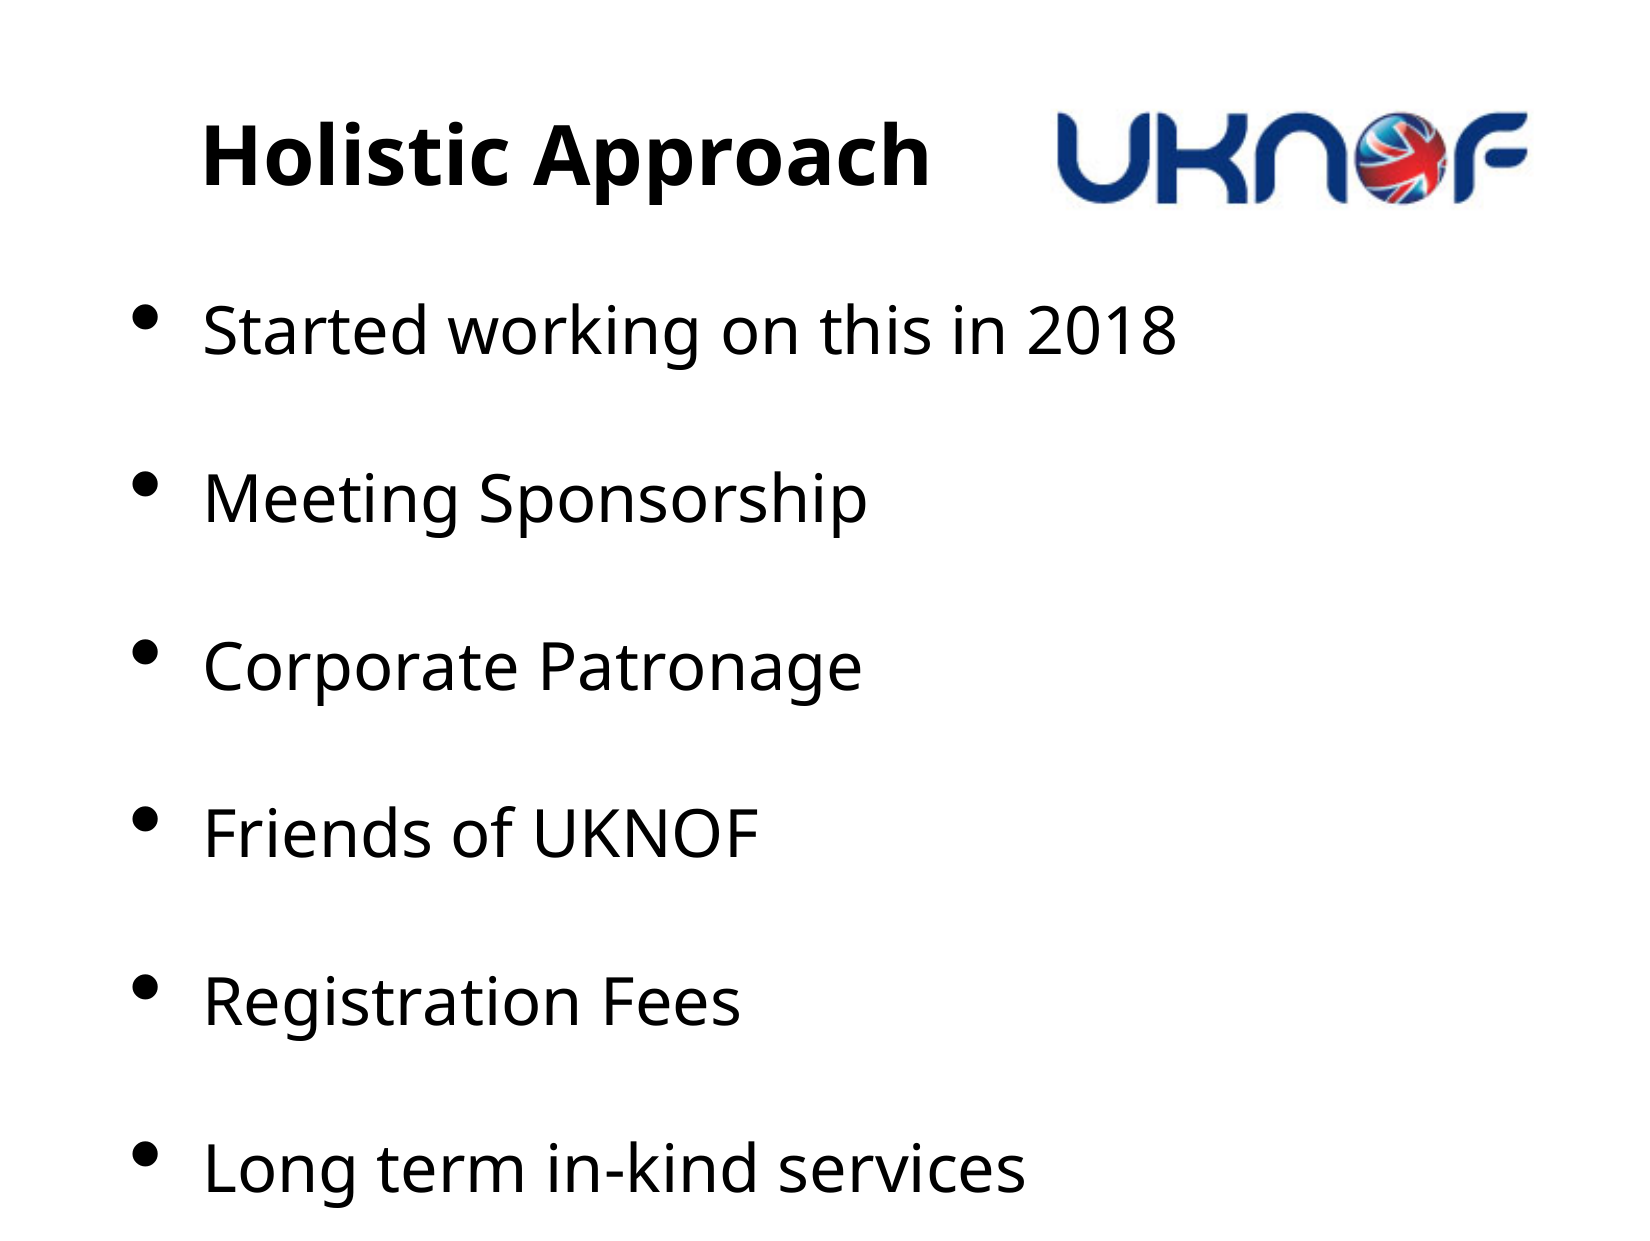

# Holistic Approach
Started working on this in 2018
Meeting Sponsorship
Corporate Patronage
Friends of UKNOF
Registration Fees
Long term in-kind services